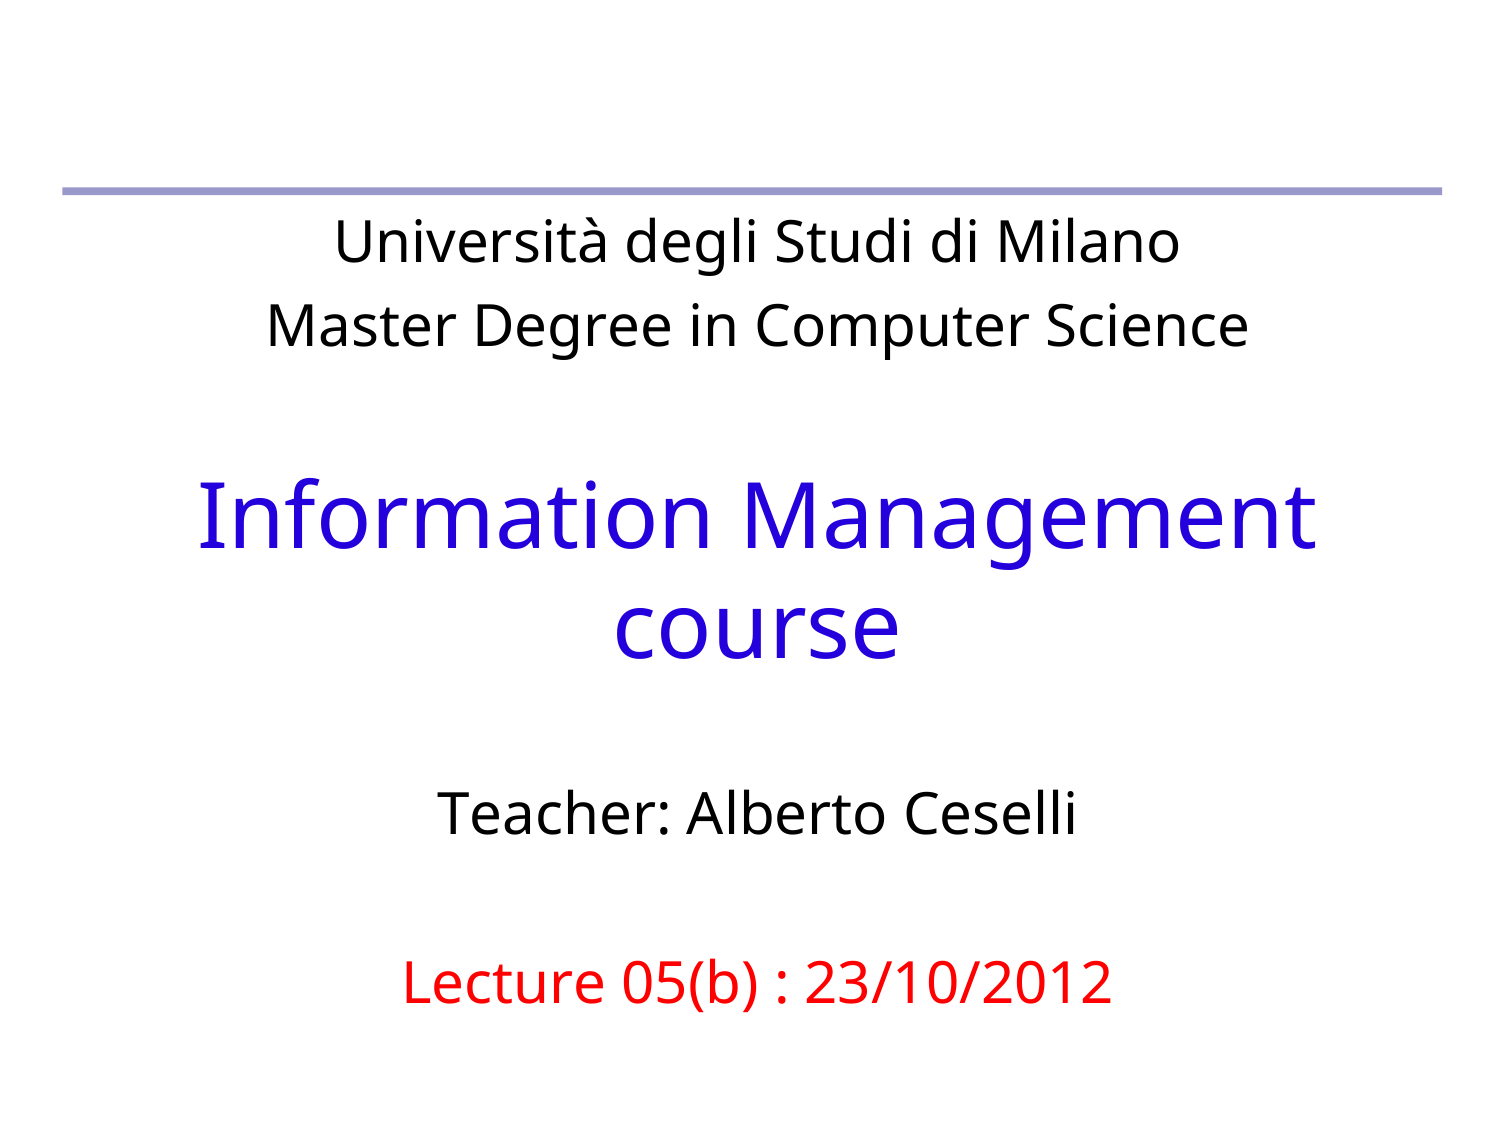

# Università degli Studi di Milano
Master Degree in Computer Science
Information Management course
Teacher: Alberto Ceselli
Lecture 05(b) : 23/10/2012